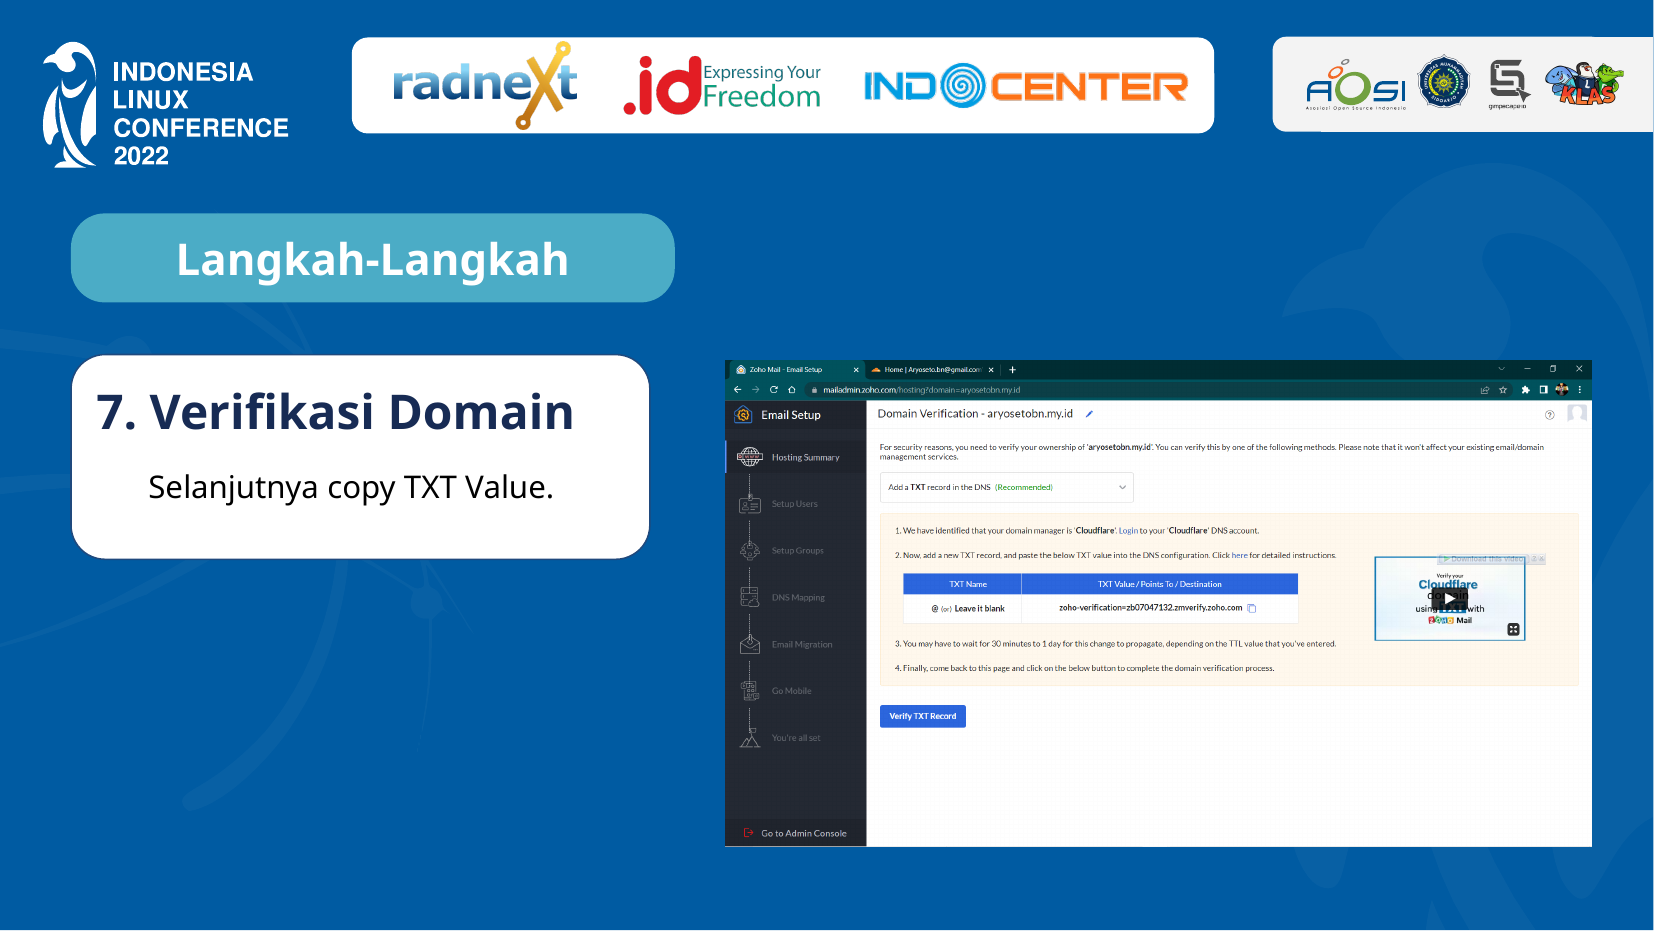

Langkah-Langkah
7. Verifikasi Domain
Selanjutnya copy TXT Value.